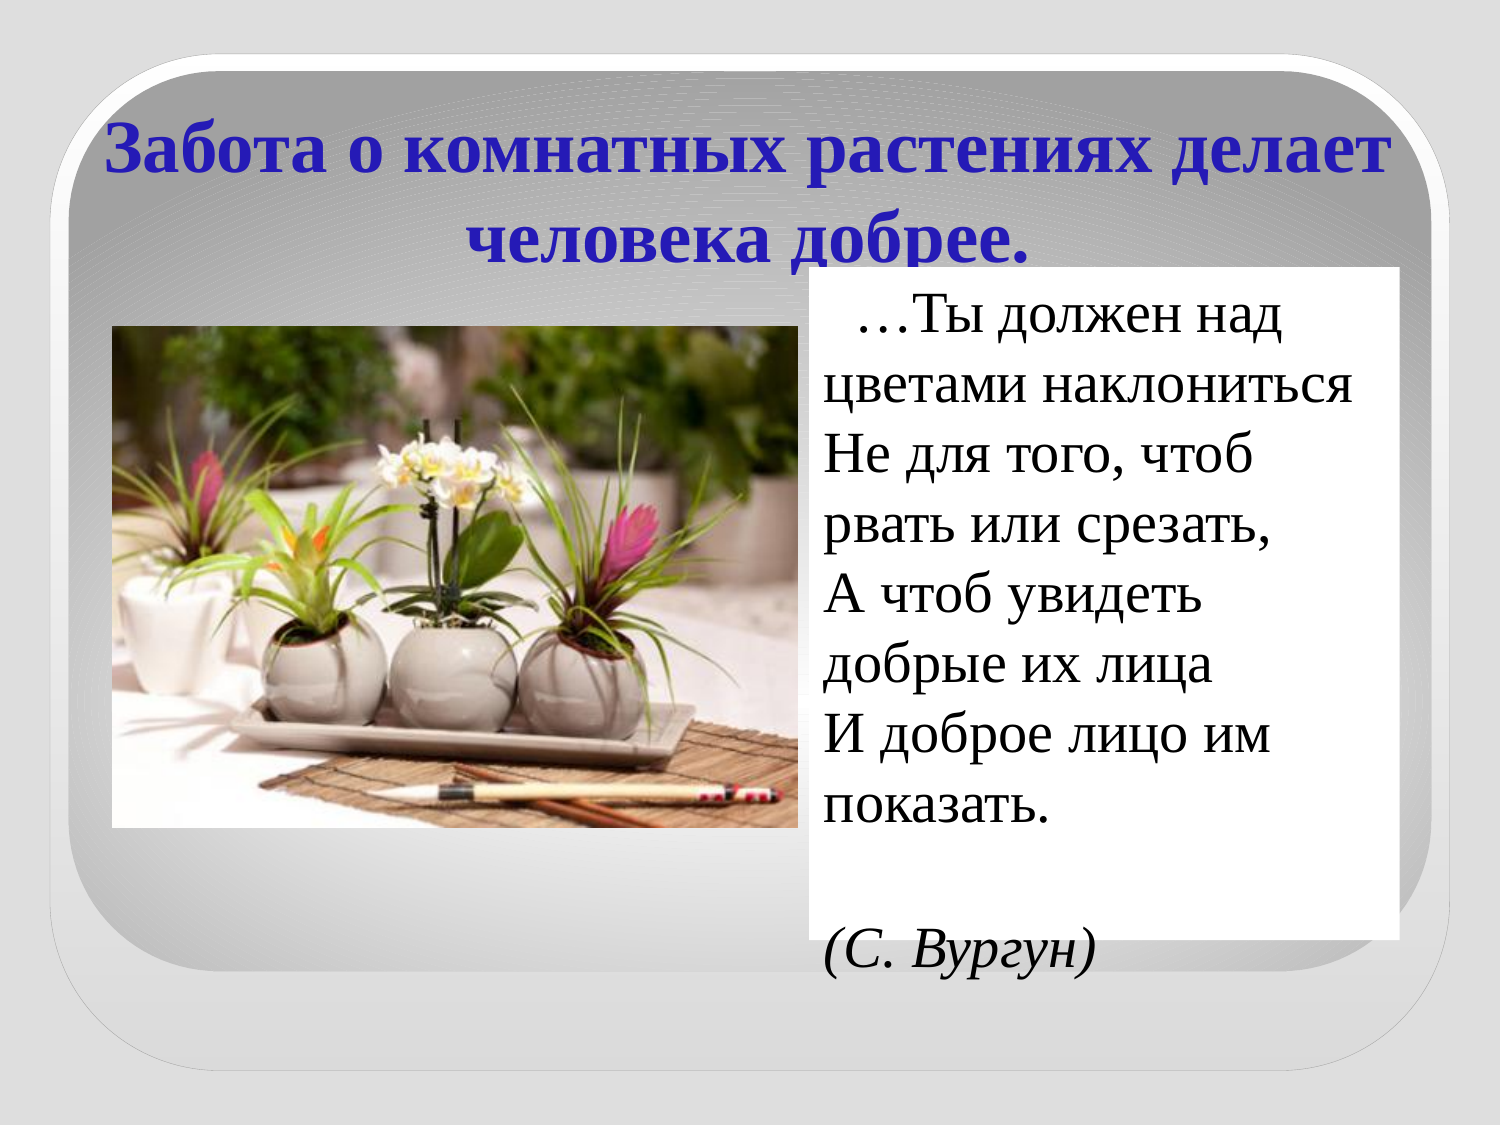

# Забота о комнатных растениях делает человека добрее.
 …Ты должен над цветами наклониться
Не для того, чтоб рвать или срезать,
А чтоб увидеть добрые их лица
И доброе лицо им показать.
(С. Вургун)